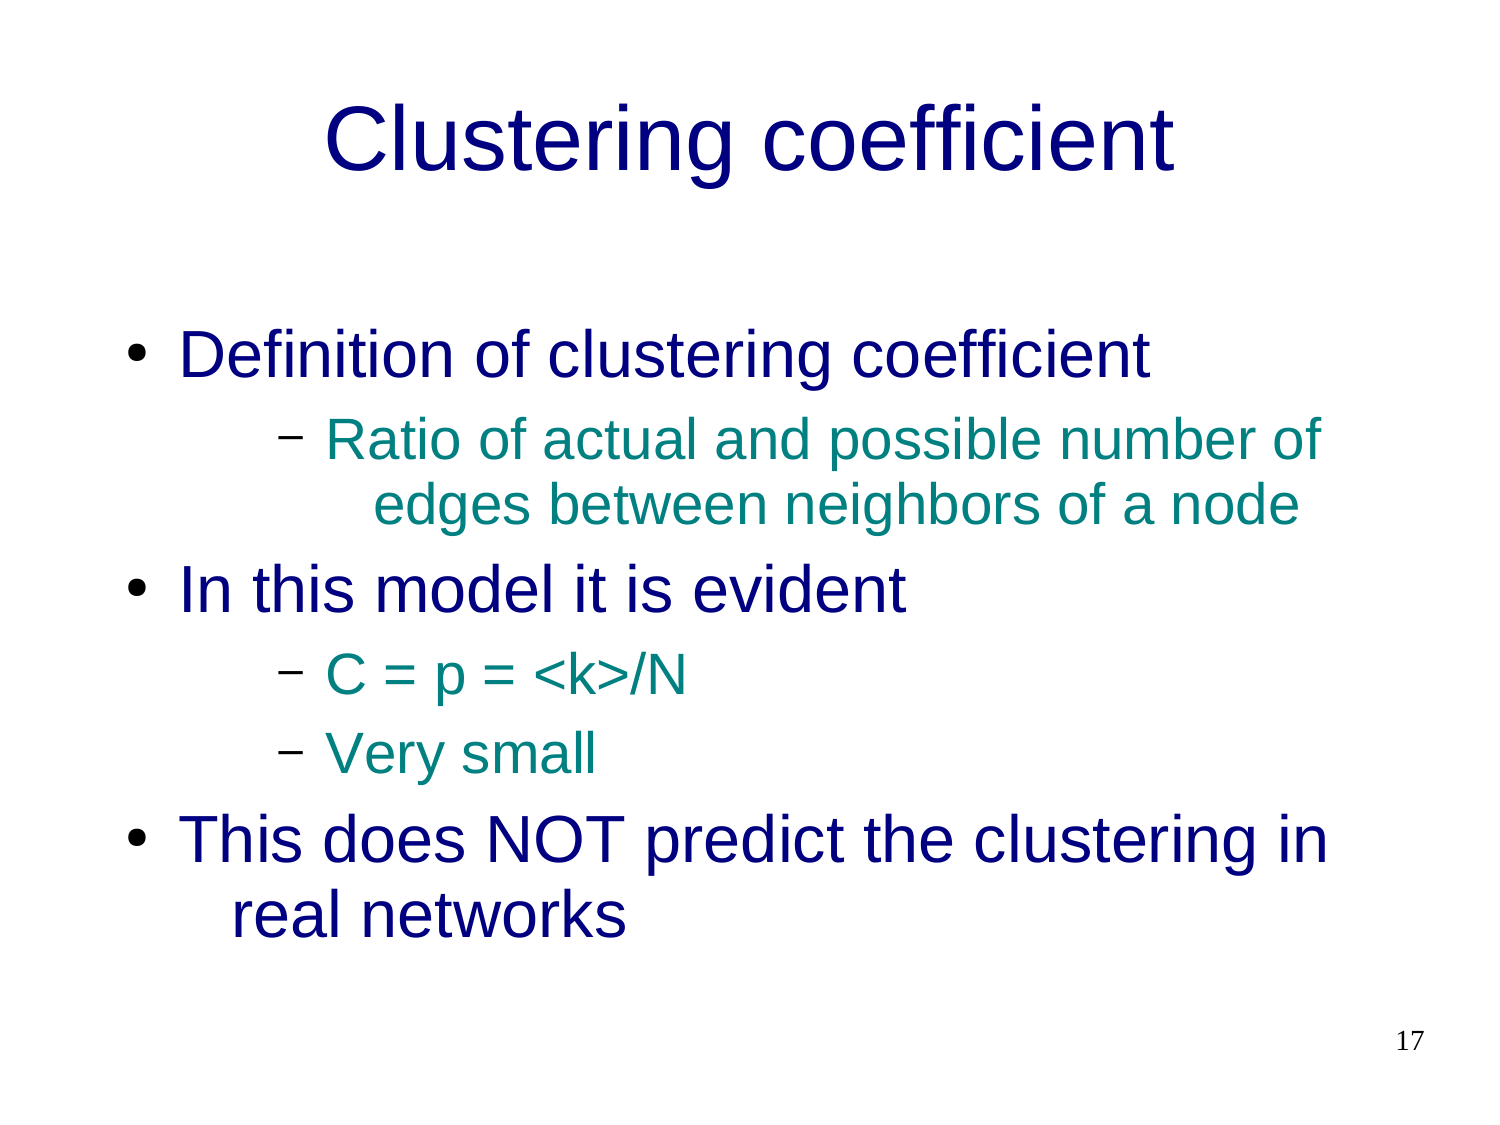

Clustering coefficient
# Definition of clustering coefficient
Ratio of actual and possible number of edges between neighbors of a node
In this model it is evident
C = p = <k>/N
Very small
This does NOT predict the clustering in real networks
17